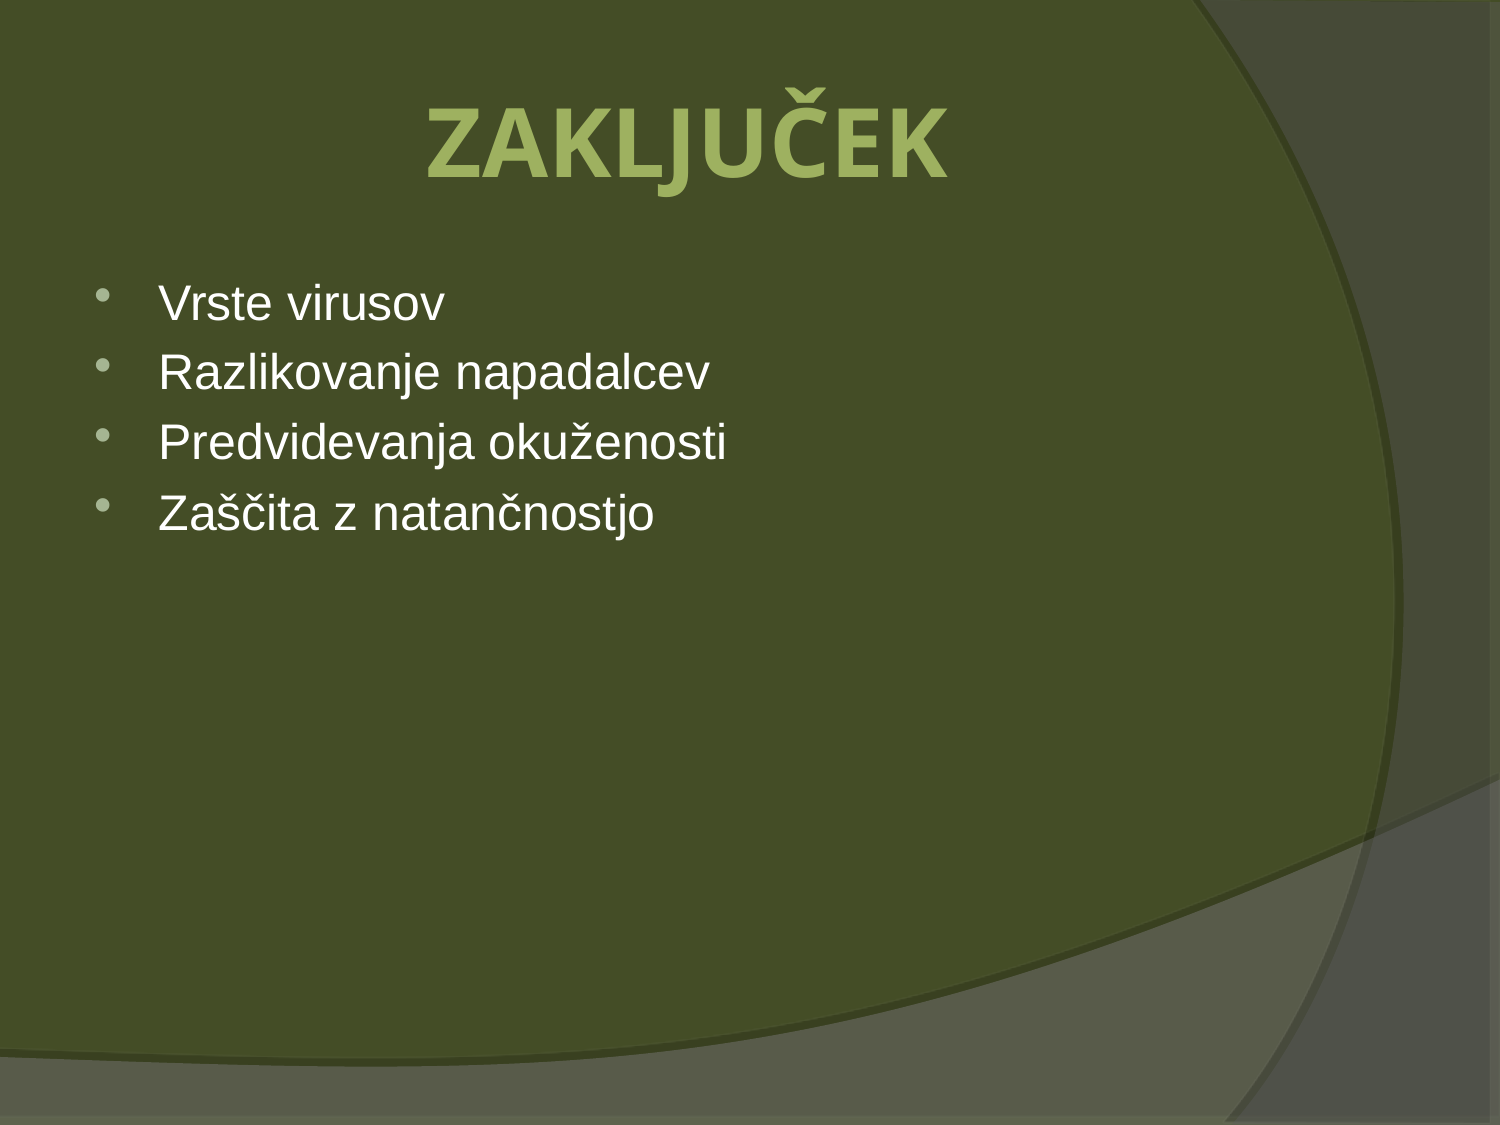

# ZAKLJUČEK
Vrste virusov
Razlikovanje napadalcev
Predvidevanja okuženosti
Zaščita z natančnostjo